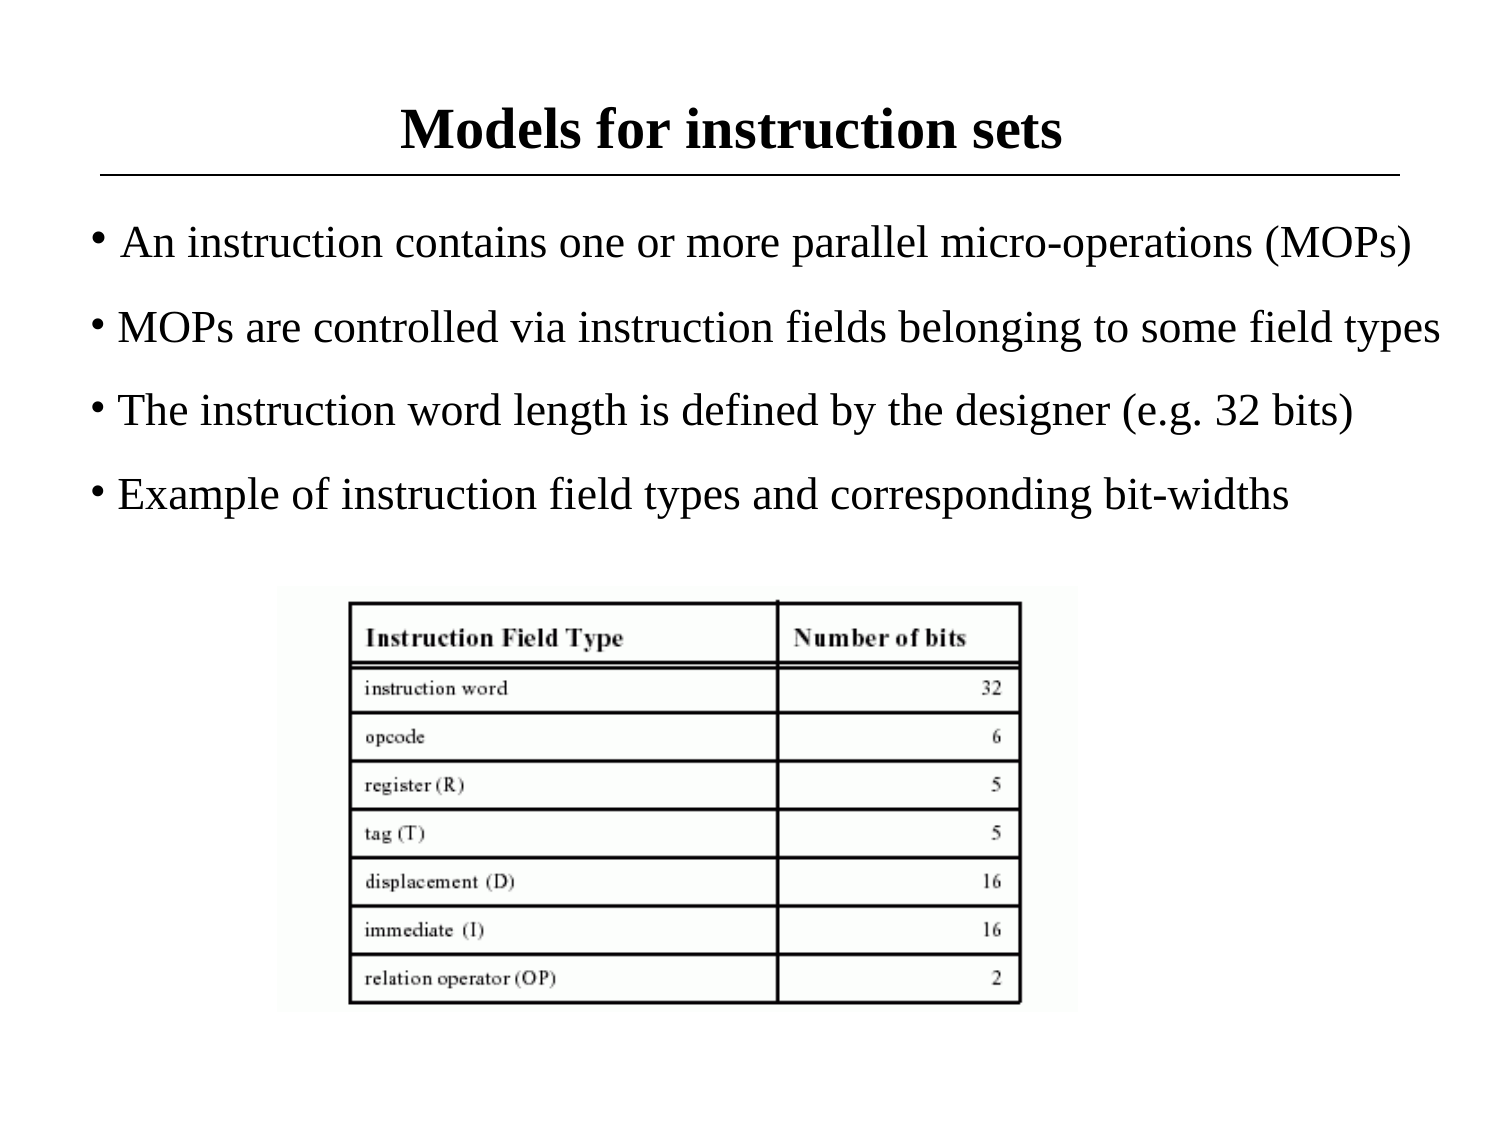

# Models for instruction sets
 An instruction contains one or more parallel micro-operations (MOPs)
 MOPs are controlled via instruction fields belonging to some field types
 The instruction word length is defined by the designer (e.g. 32 bits)
 Example of instruction field types and corresponding bit-widths